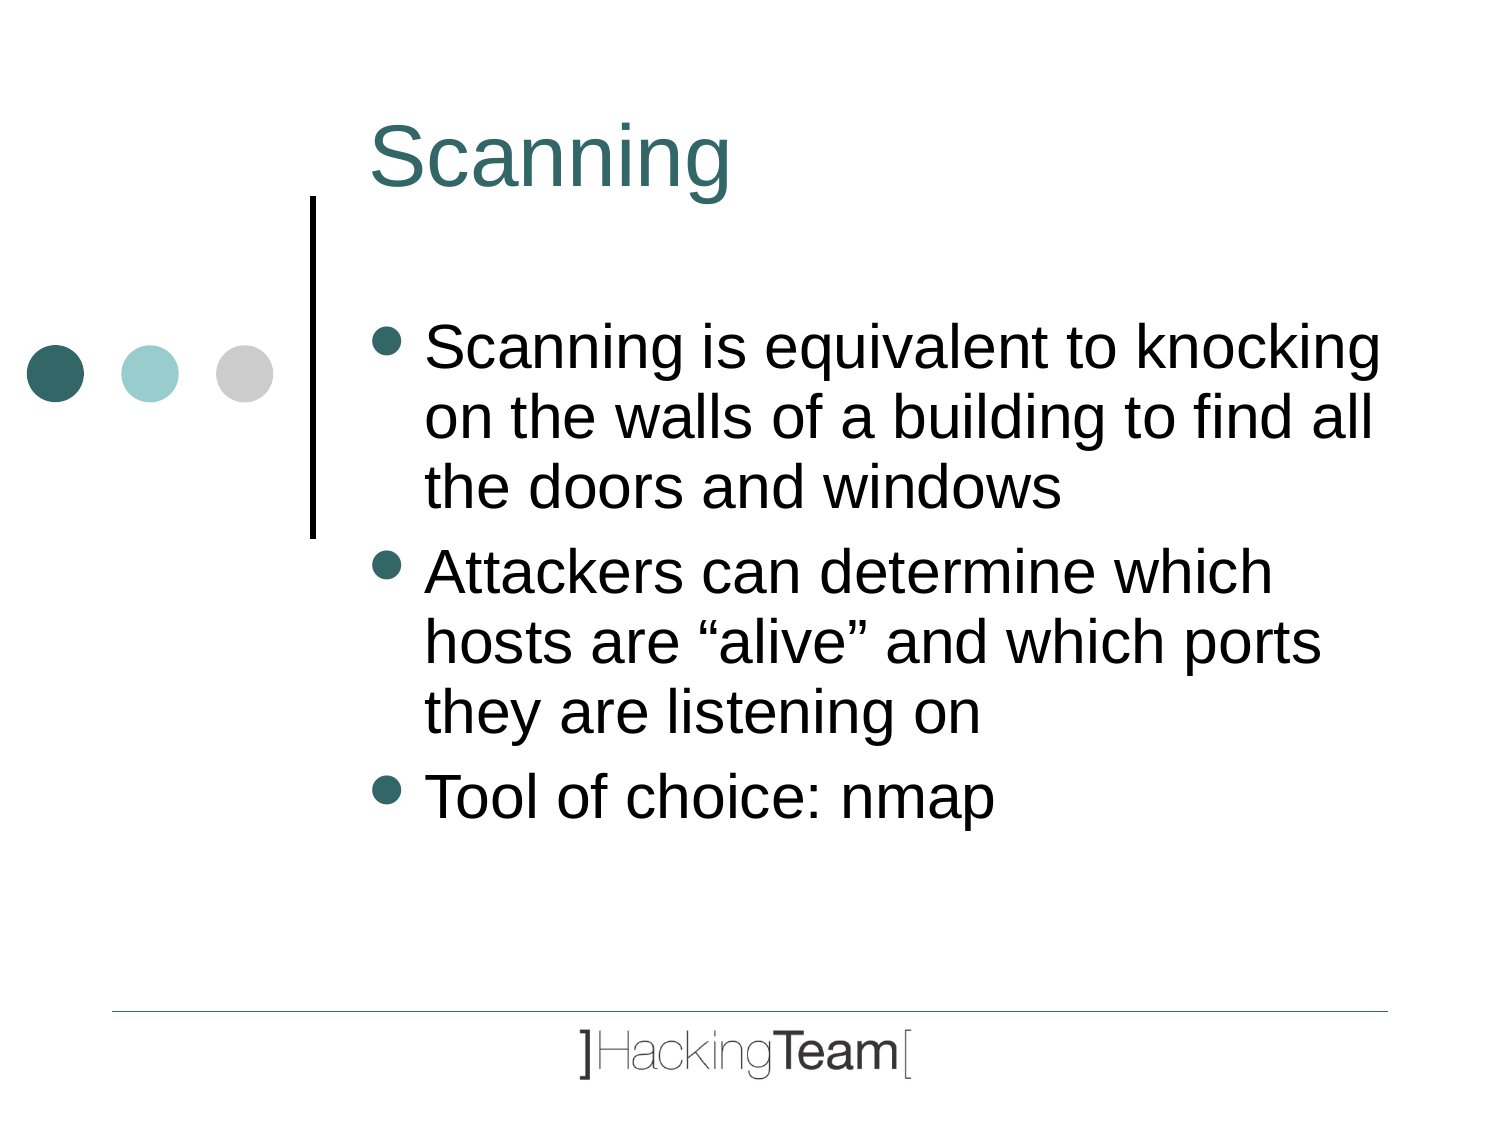

# Scanning
Scanning is equivalent to knocking on the walls of a building to find all the doors and windows
Attackers can determine which hosts are “alive” and which ports they are listening on
Tool of choice: nmap